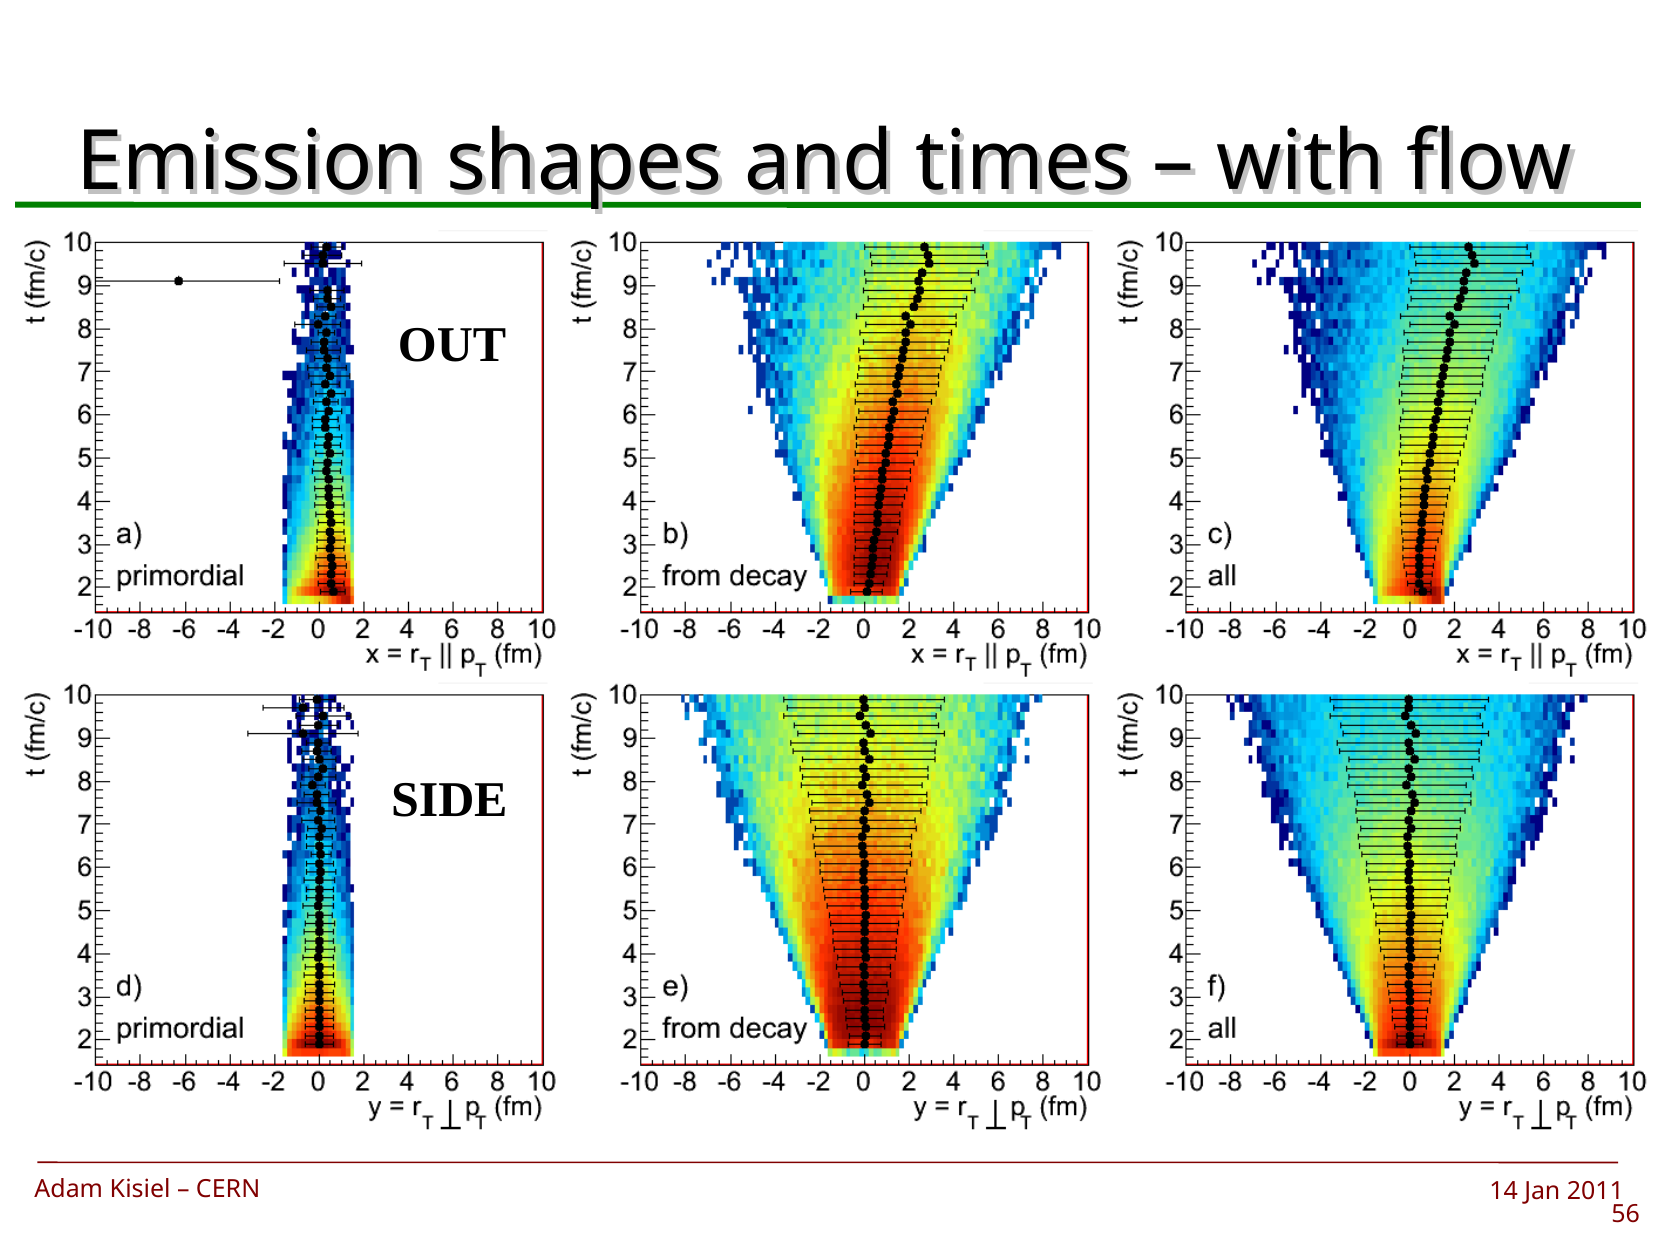

# Emission shapes and times – with flow
OUT
SIDE